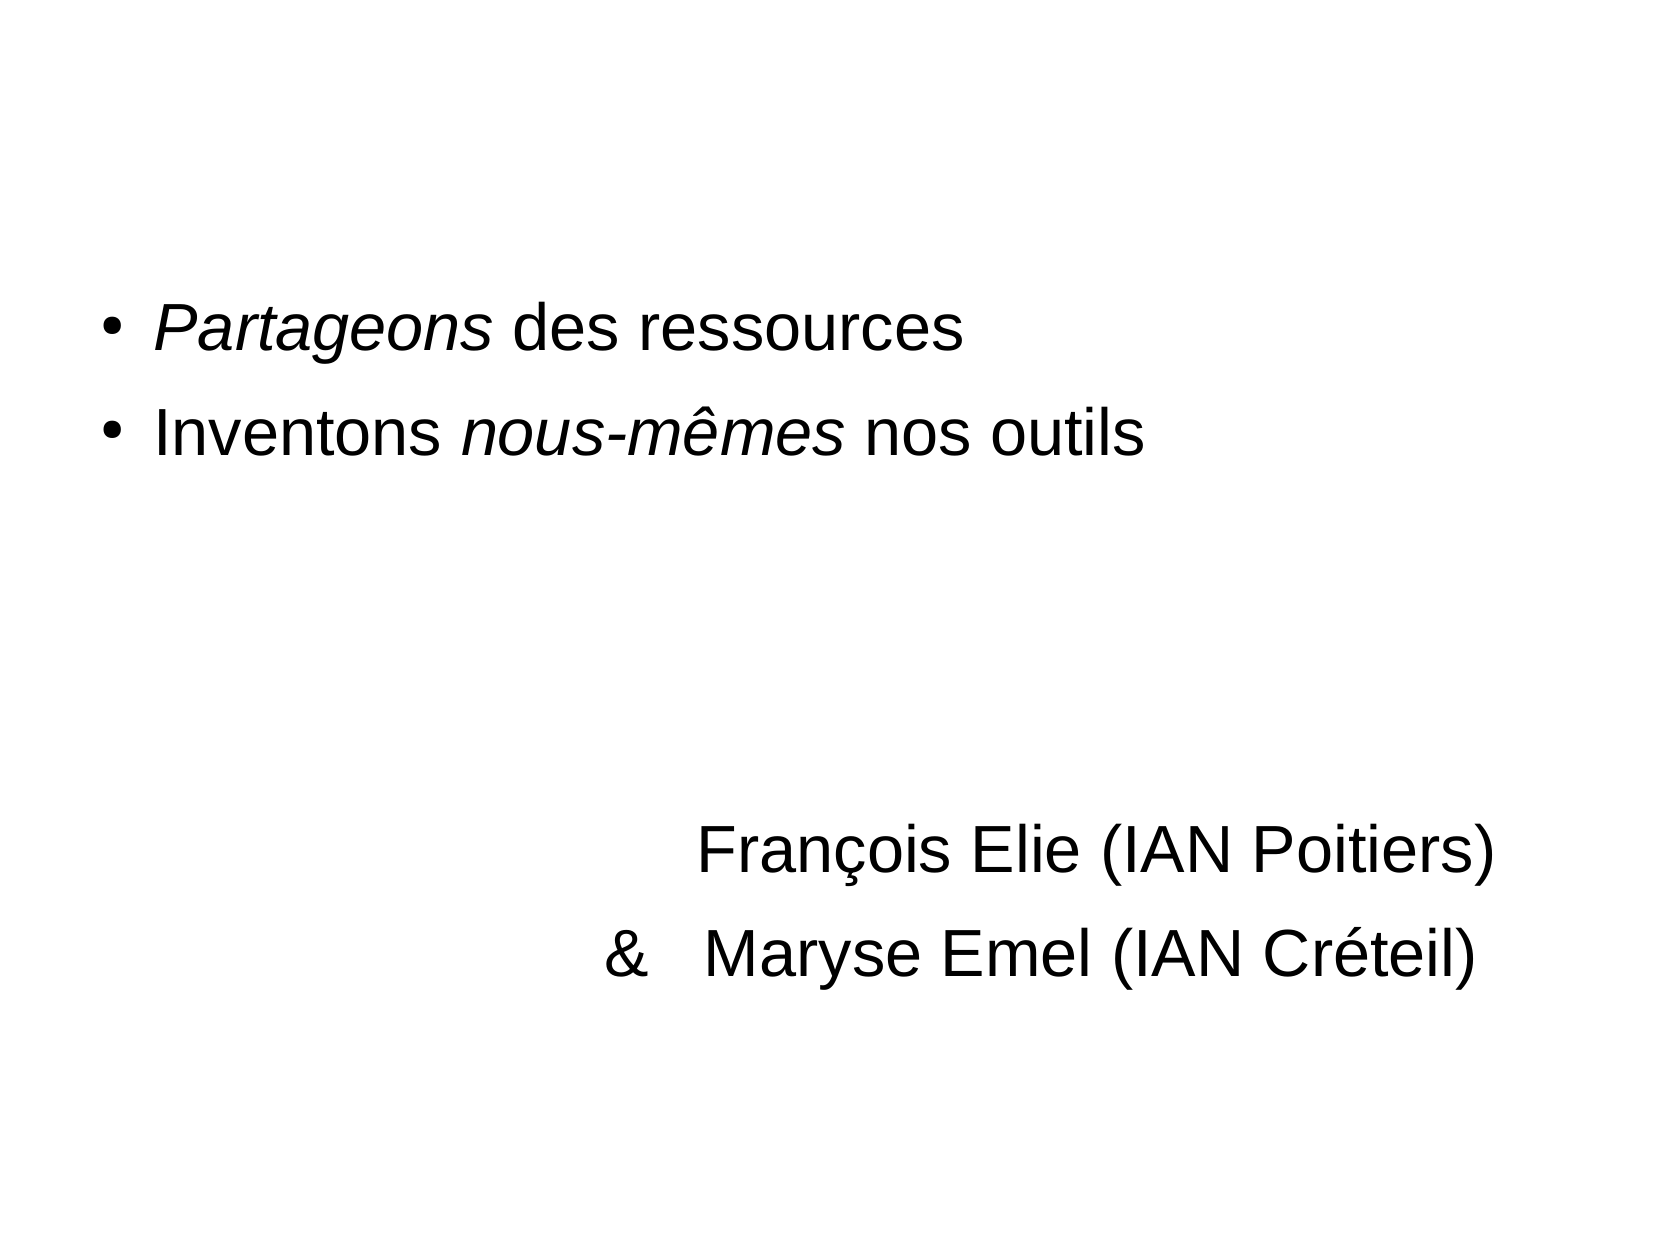

# Partageons des ressources
Inventons nous-mêmes nos outils
 François Elie (IAN Poitiers)
 & Maryse Emel (IAN Créteil)